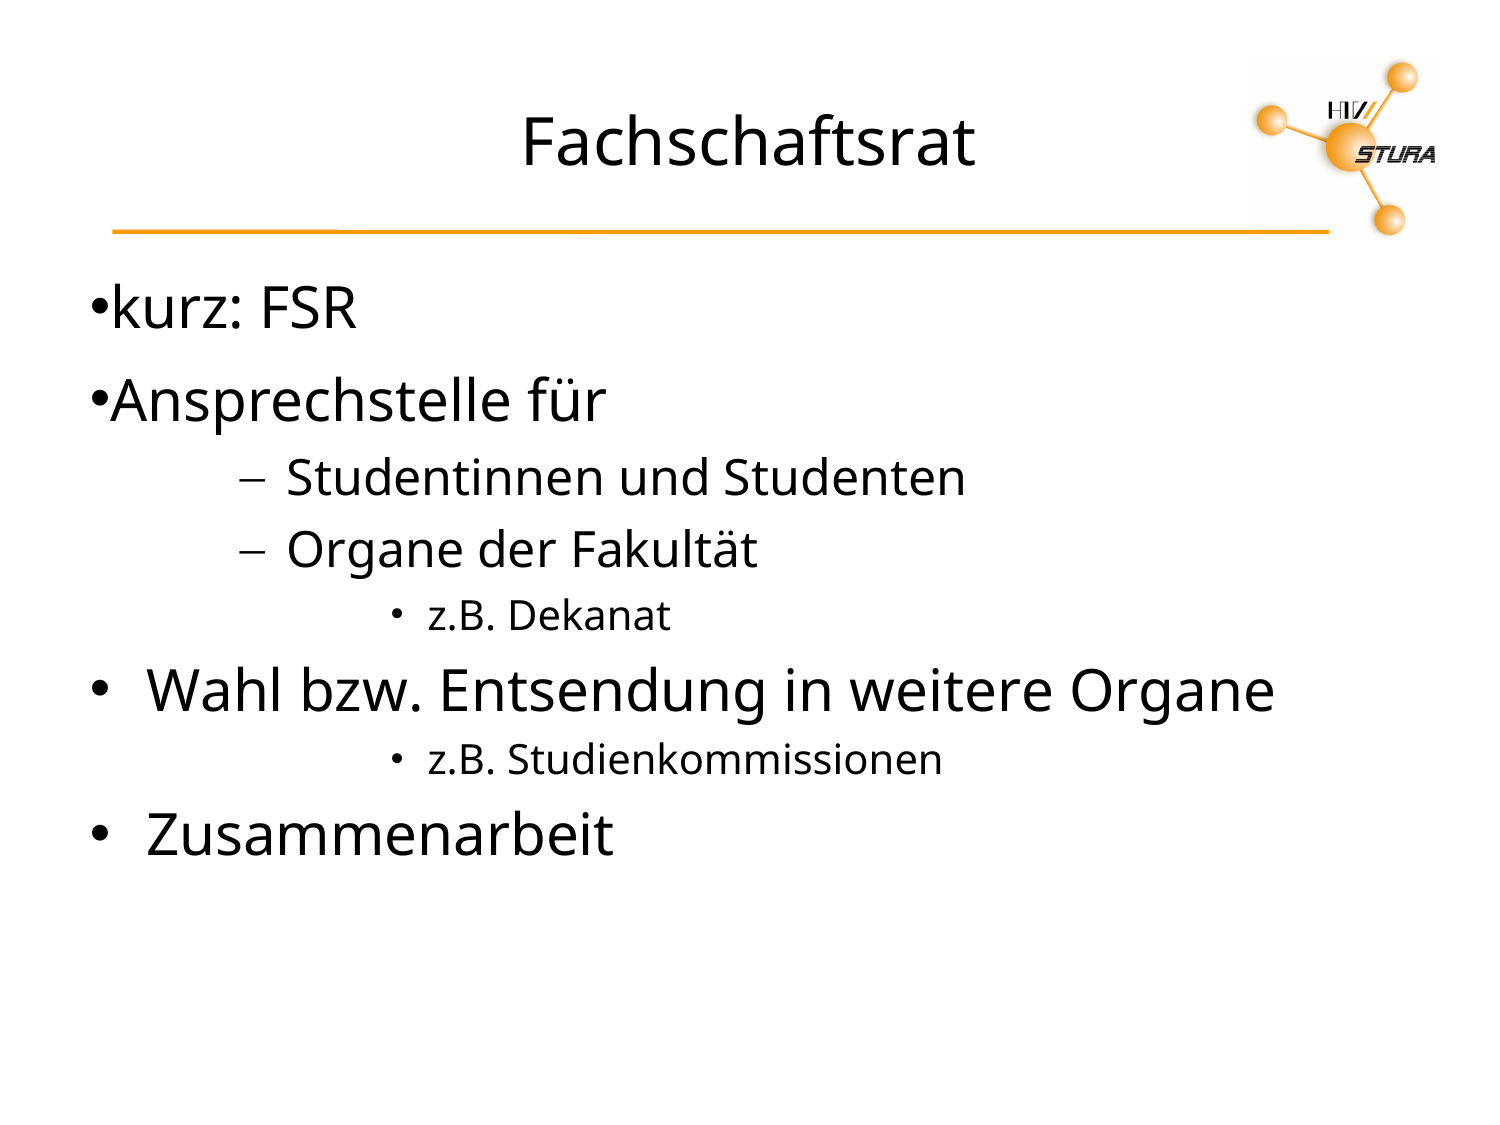

# Fachschaftsrat
kurz: FSR
Ansprechstelle für
Studentinnen und Studenten
Organe der Fakultät
z.B. Dekanat
Wahl bzw. Entsendung in weitere Organe
z.B. Studienkommissionen
Zusammenarbeit